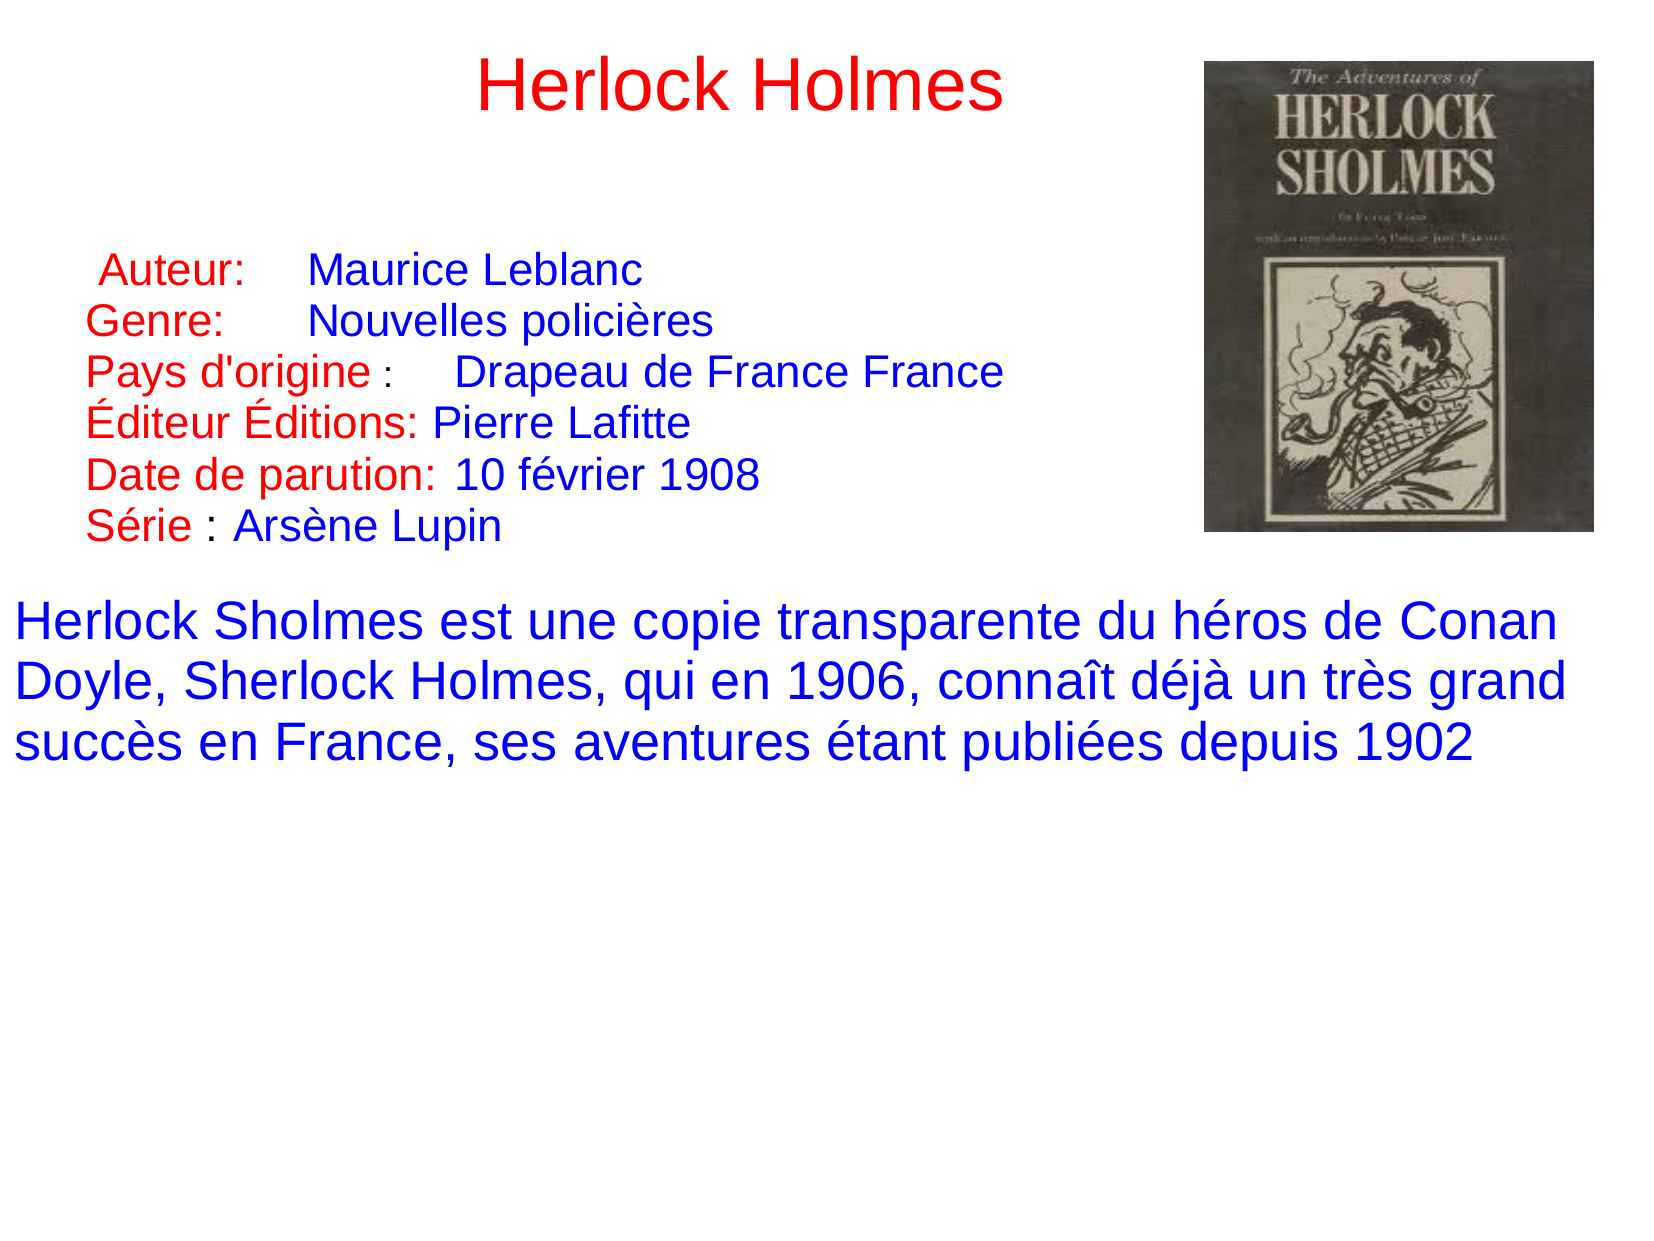

Herlock Holmes
 Auteur: 	Maurice Leblanc
Genre: 	Nouvelles policières
Pays d'origine :	Drapeau de France France
Éditeur Éditions: Pierre Lafitte
Date de parution: 	10 février 1908
Série :	Arsène Lupin
Herlock Sholmes est une copie transparente du héros de Conan Doyle, Sherlock Holmes, qui en 1906, connaît déjà un très grand succès en France, ses aventures étant publiées depuis 1902